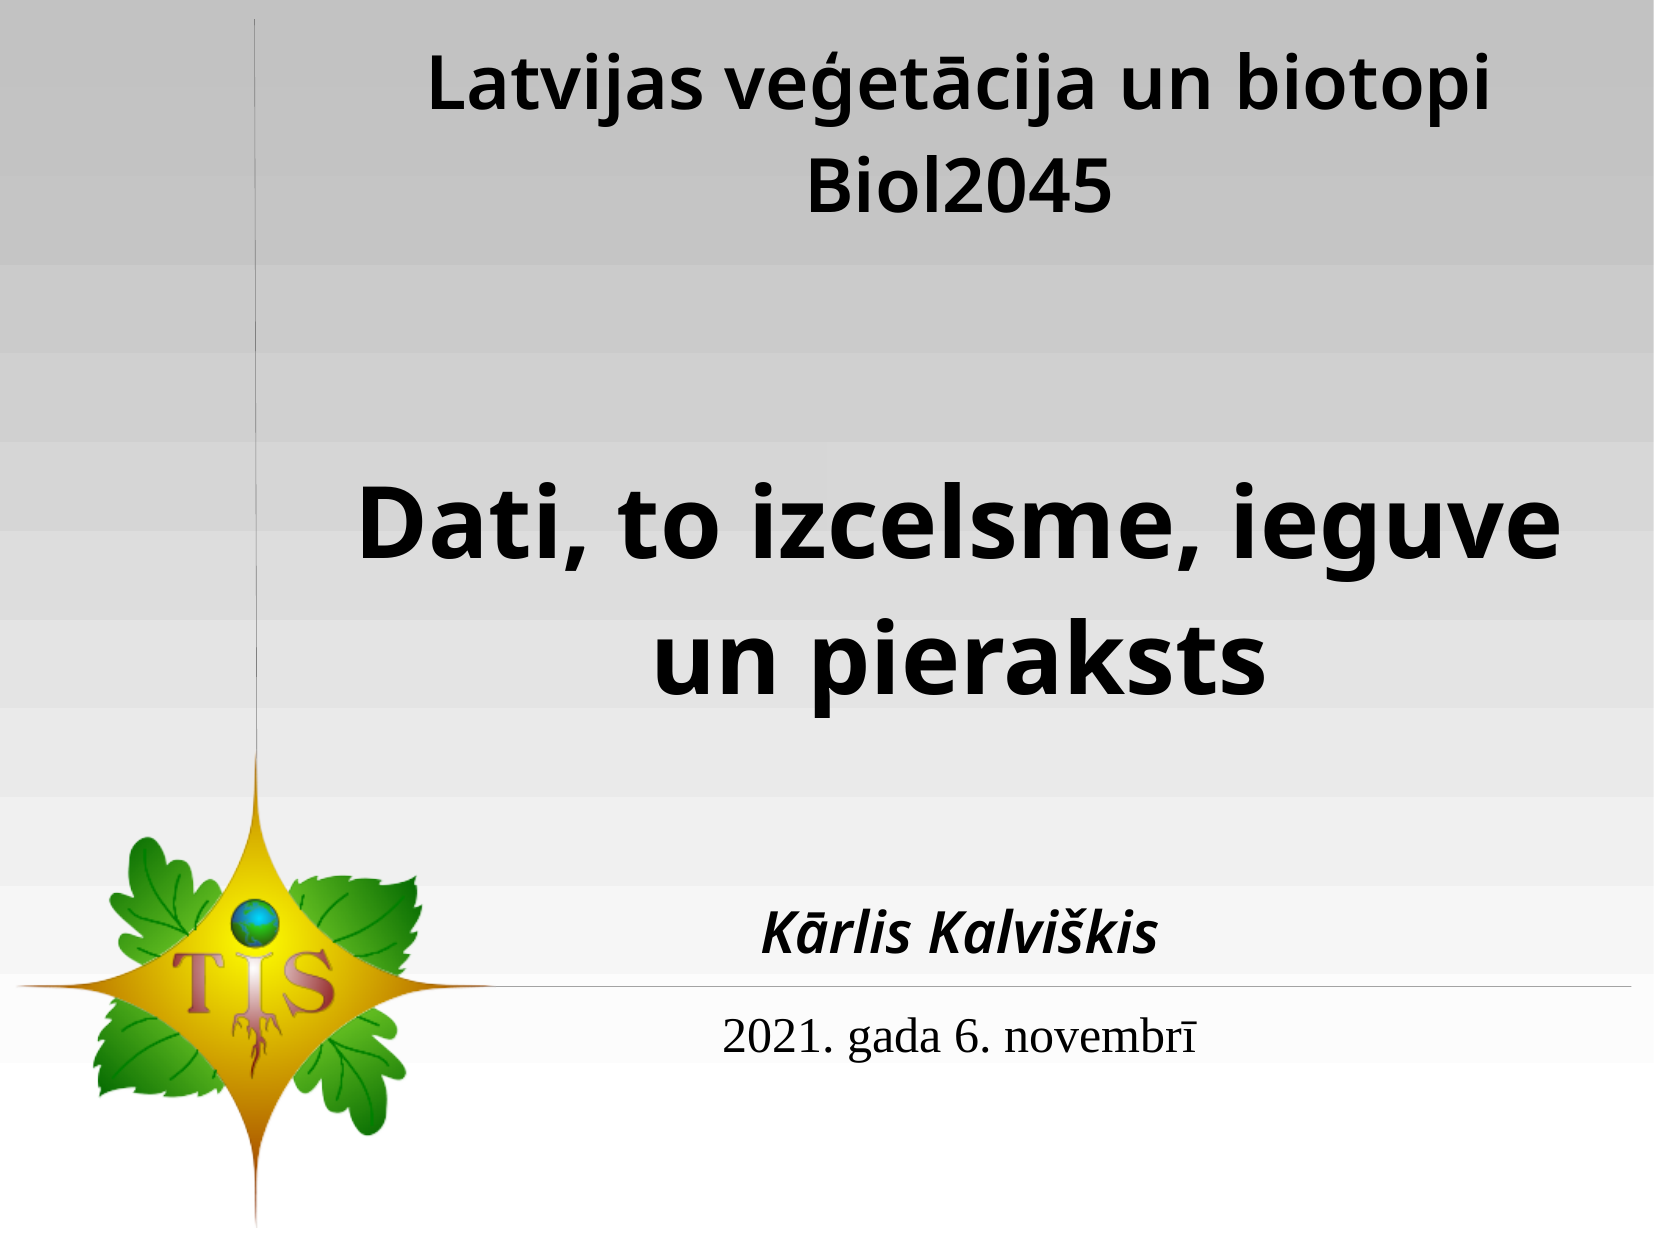

# Dati, to izcelsme, ieguve un pieraksts
Kārlis Kalviškis
2021. gada 6. novembrī